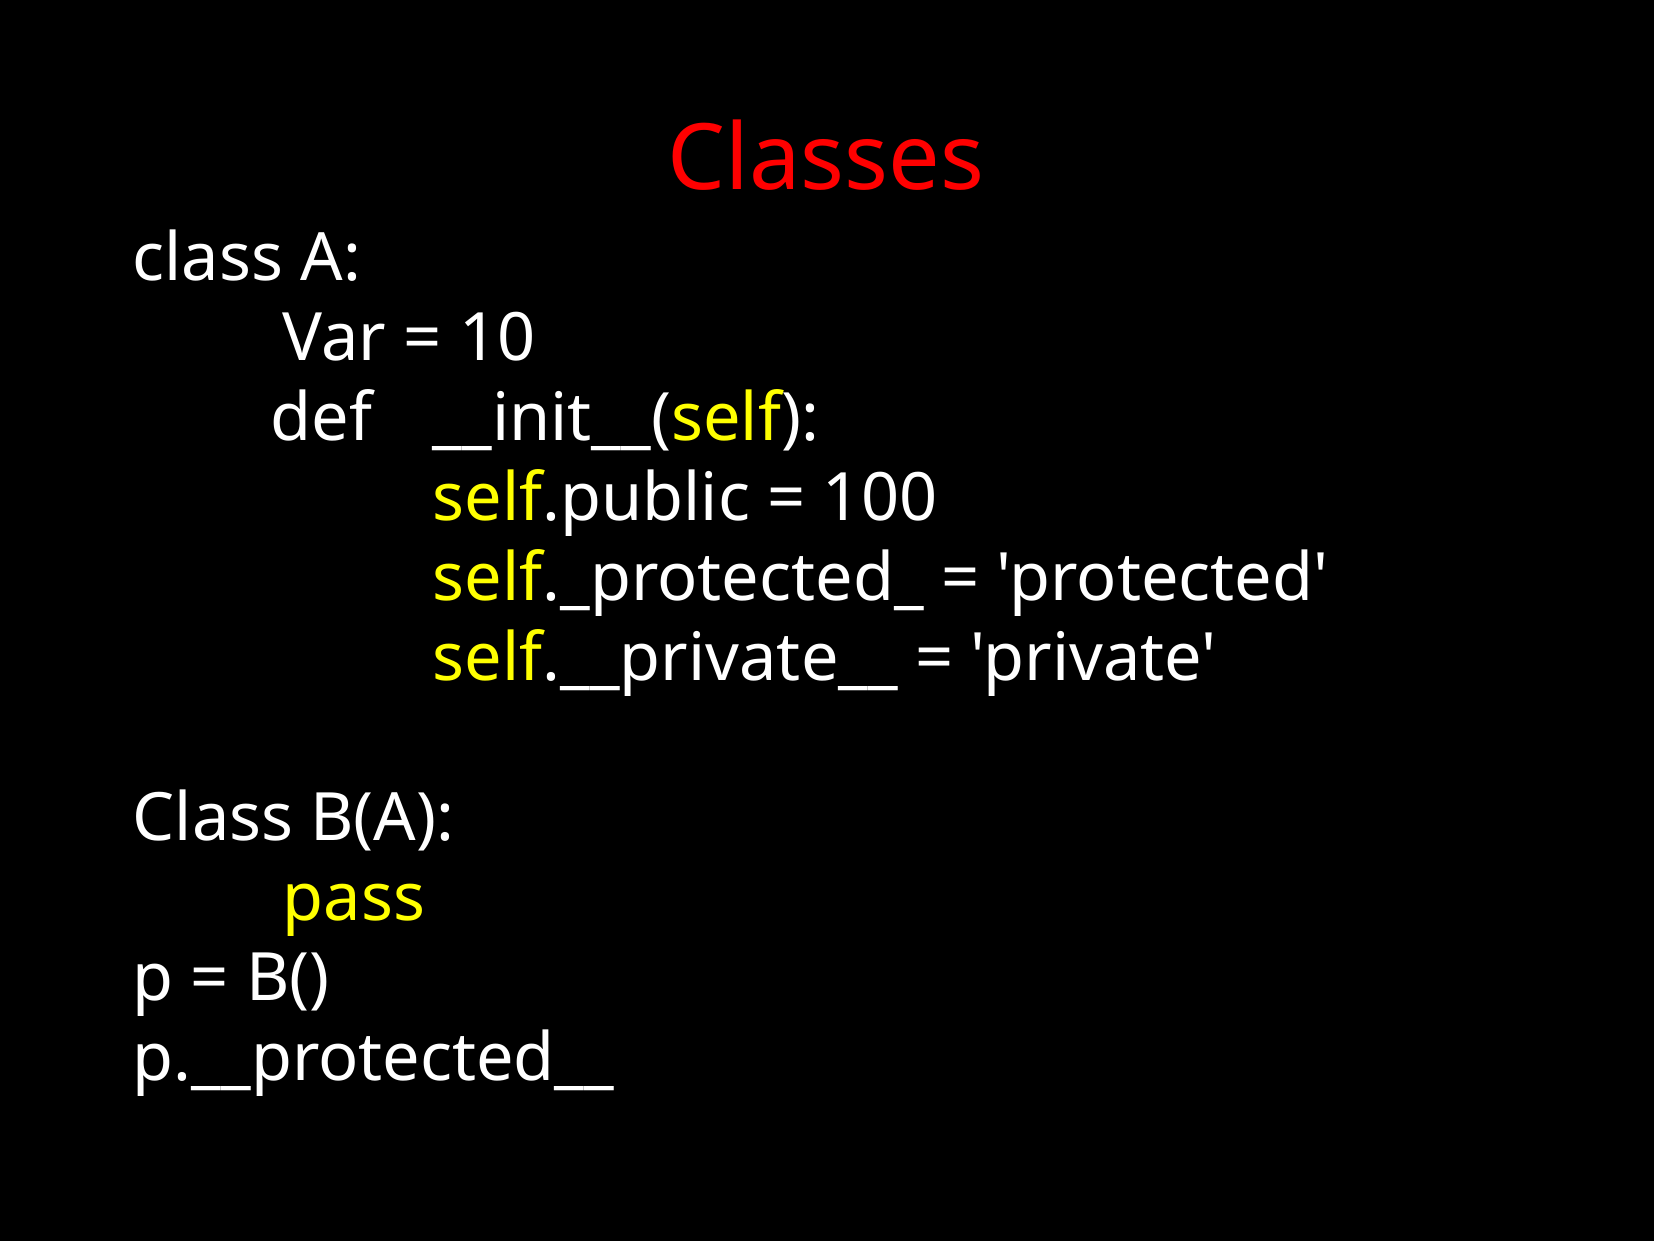

# Classes
class A:
	Var = 10
 def 	__init__(self):
		self.public = 100
		self._protected_ = 'protected'
		self.__private__ = 'private'
Class B(A):
	pass
p = B()
p.__protected__